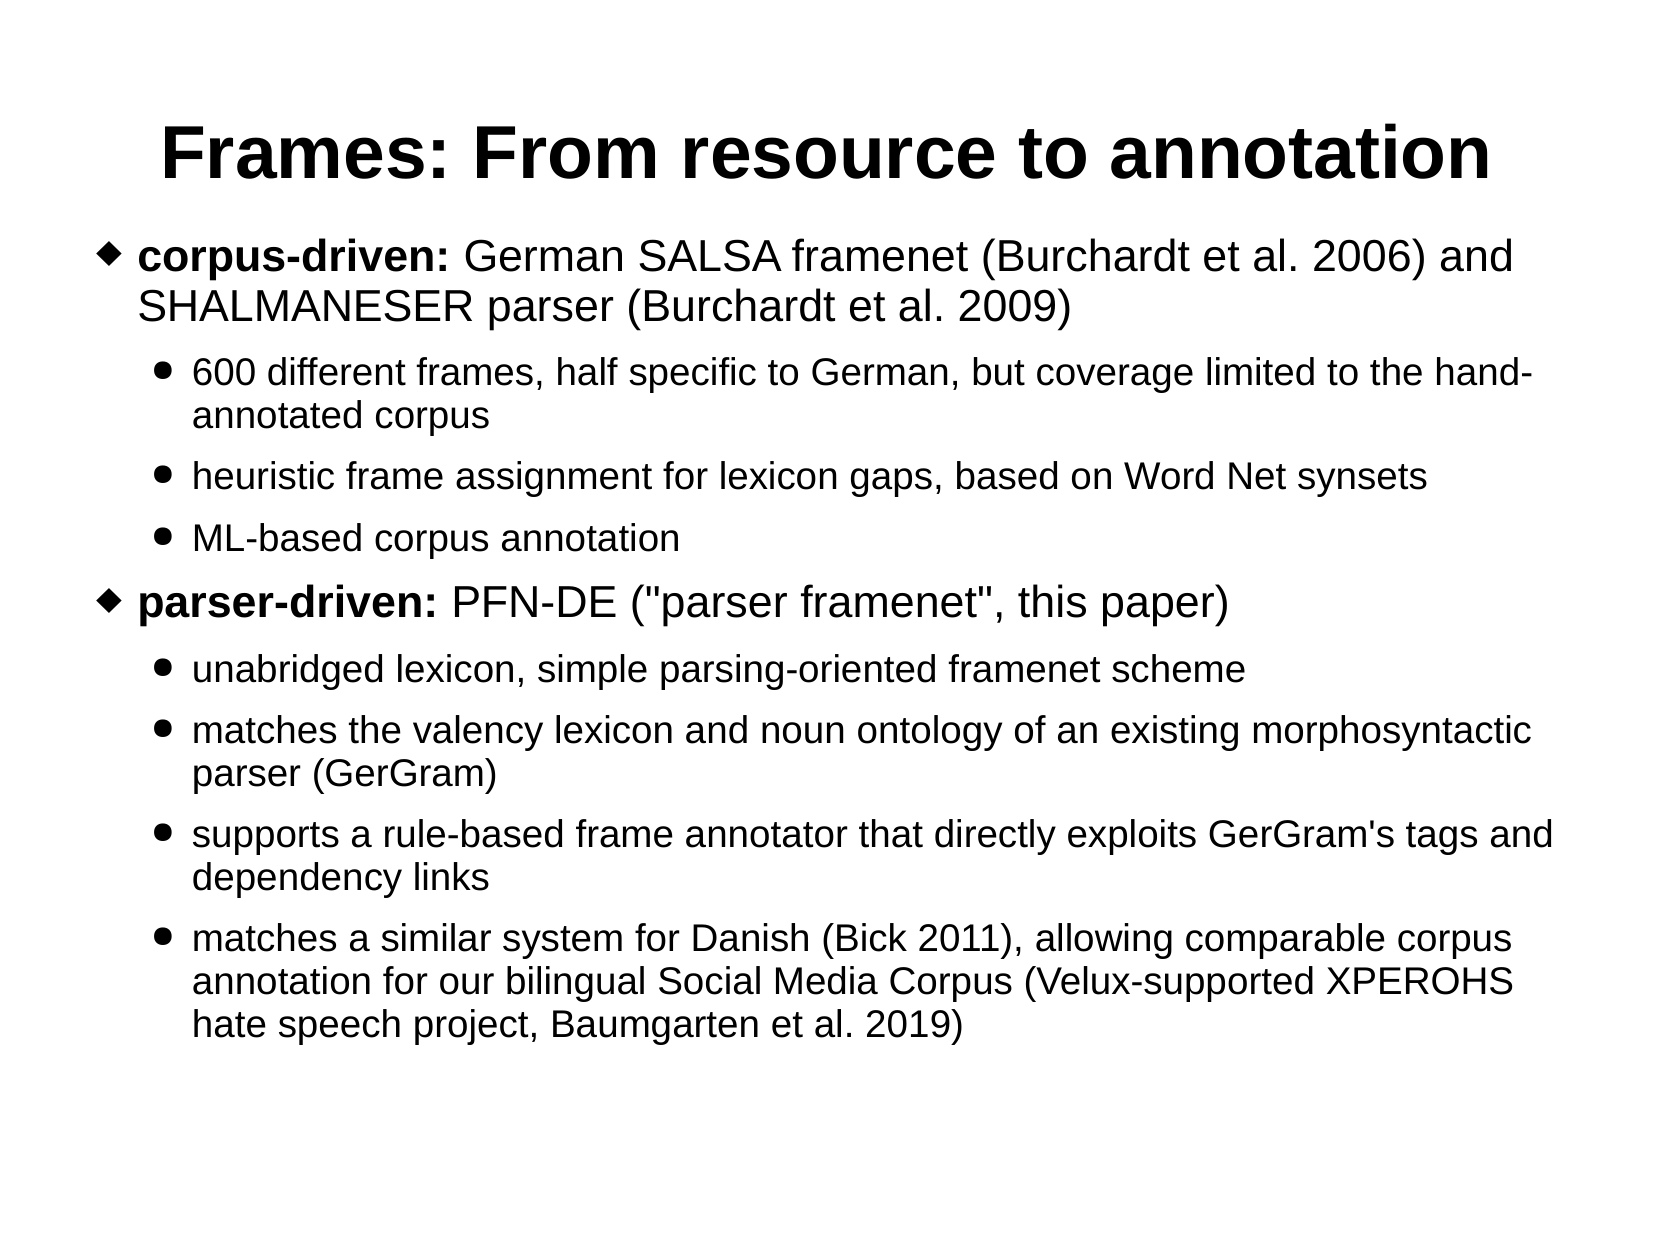

# Frames: From resource to annotation
corpus-driven: German SALSA framenet (Burchardt et al. 2006) and SHALMANESER parser (Burchardt et al. 2009)
600 different frames, half specific to German, but coverage limited to the hand-annotated corpus
heuristic frame assignment for lexicon gaps, based on Word Net synsets
ML-based corpus annotation
parser-driven: PFN-DE ("parser framenet", this paper)
unabridged lexicon, simple parsing-oriented framenet scheme
matches the valency lexicon and noun ontology of an existing morphosyntactic parser (GerGram)
supports a rule-based frame annotator that directly exploits GerGram's tags and dependency links
matches a similar system for Danish (Bick 2011), allowing comparable corpus annotation for our bilingual Social Media Corpus (Velux-supported XPEROHS hate speech project, Baumgarten et al. 2019)